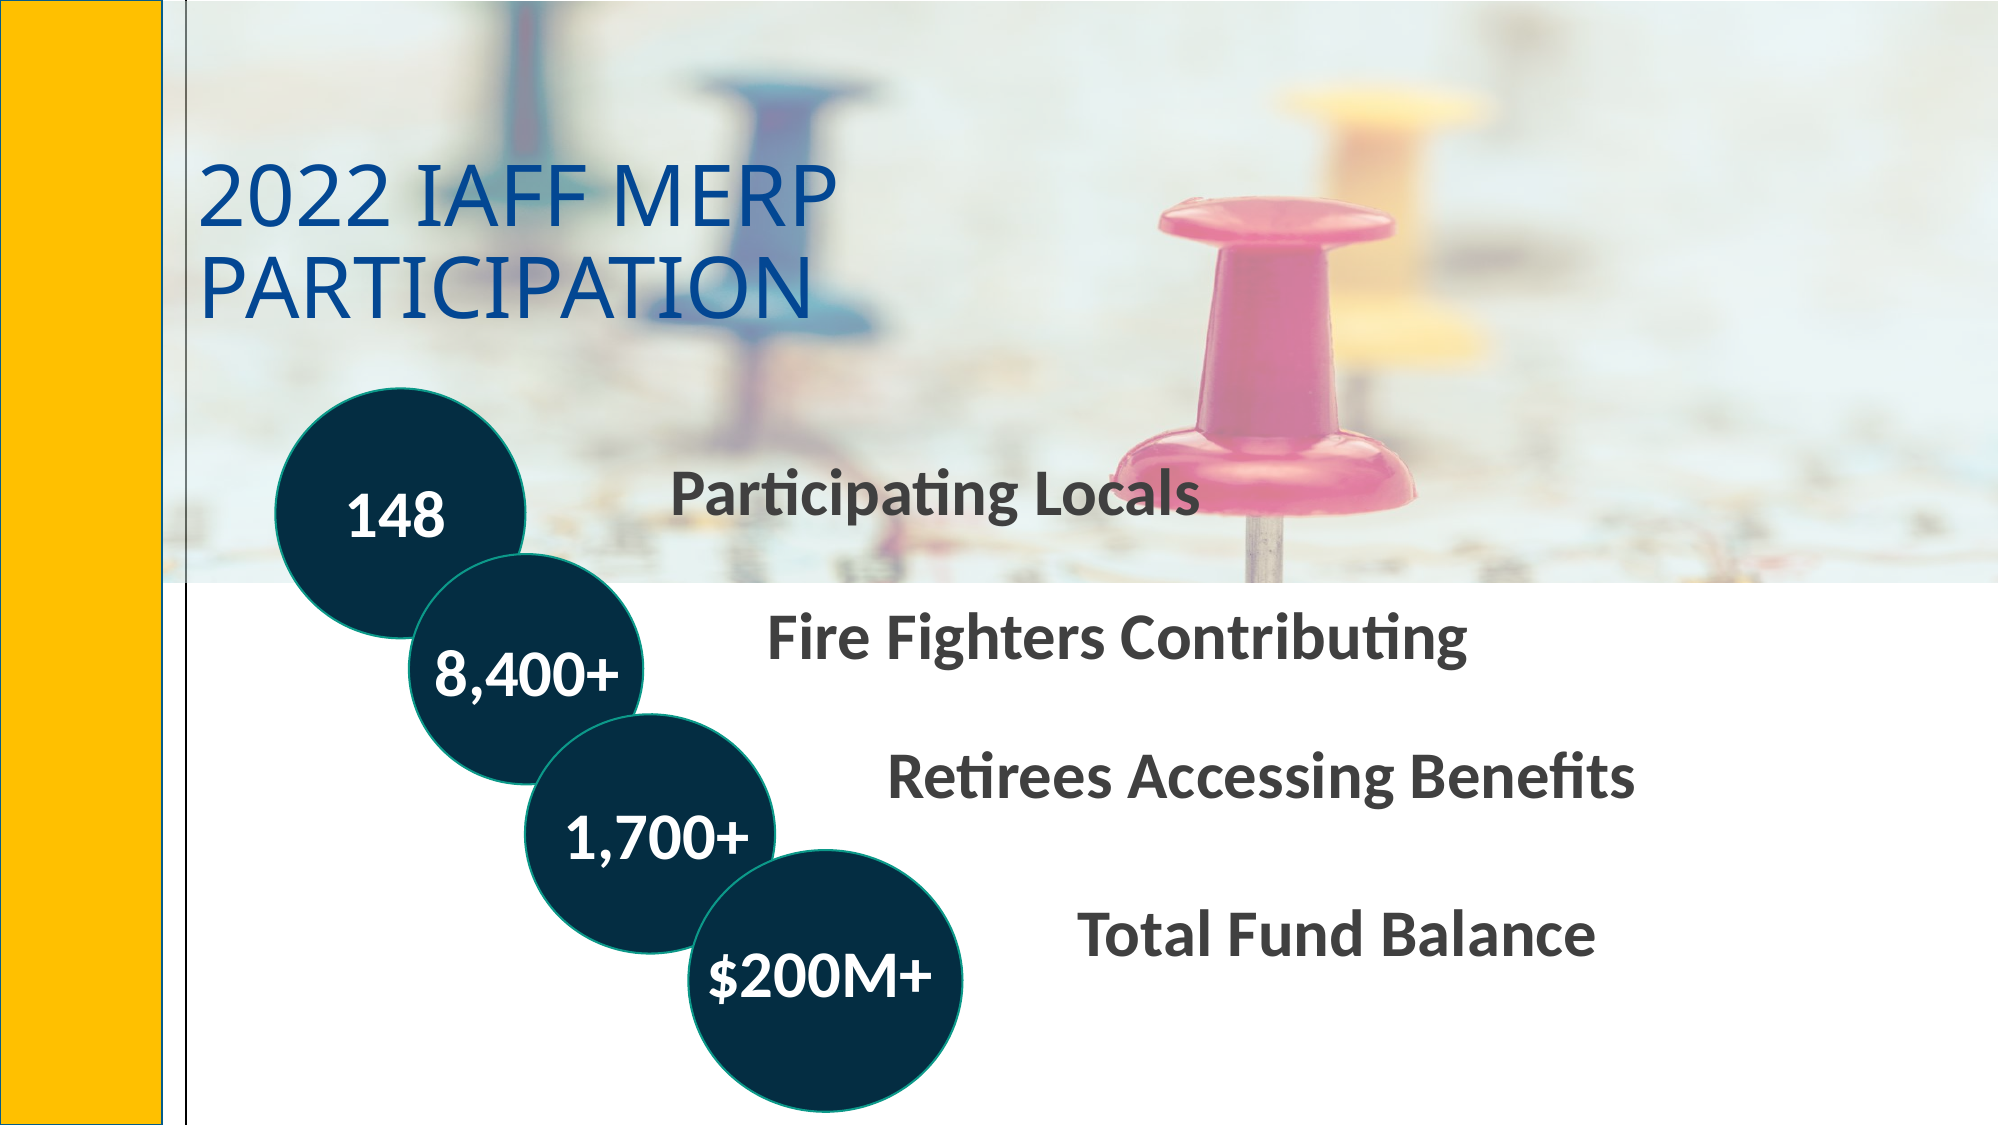

# 2022 IAFF MERP Participation
Participating Locals
148
Fire Fighters Contributing
8,400+
Retirees Accessing Benefits
1,700+
Total Fund Balance
$200M+